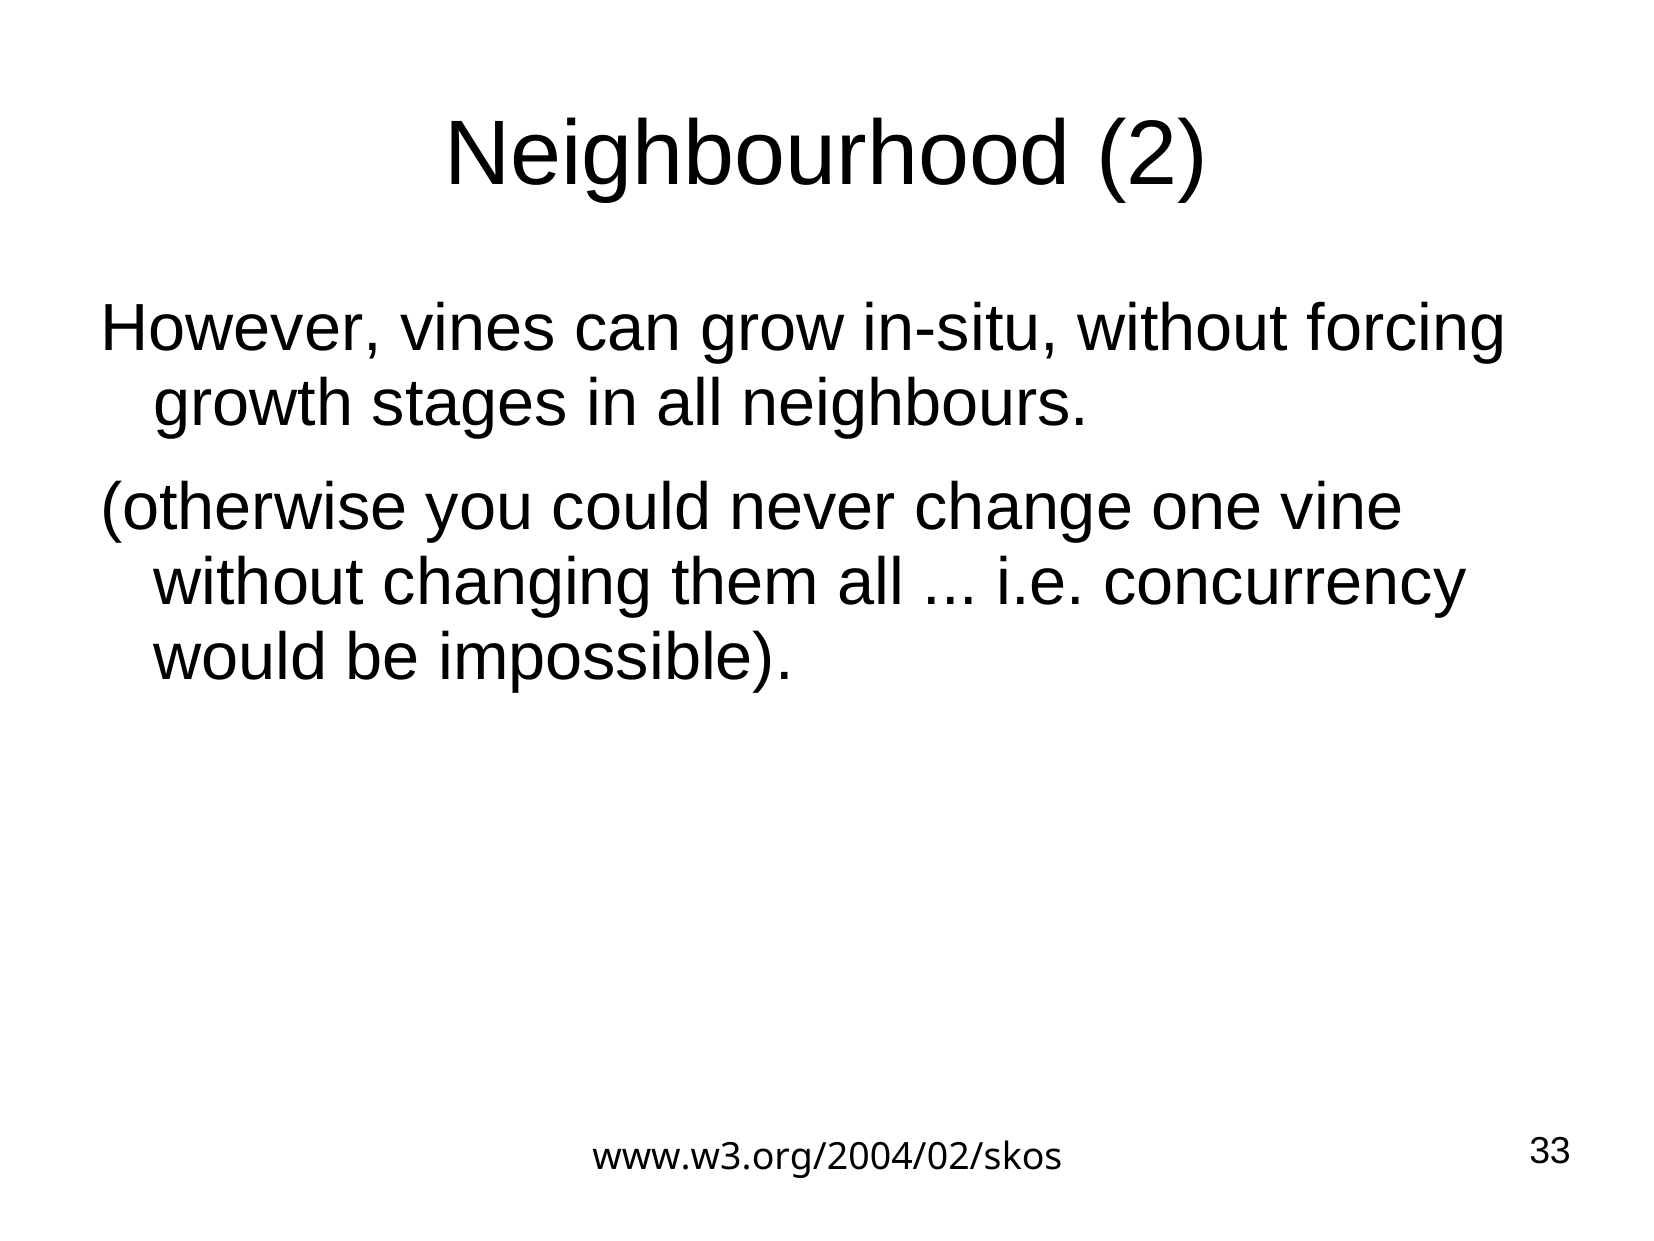

# Neighbourhood (2)
However, vines can grow in-situ, without forcing growth stages in all neighbours.
(otherwise you could never change one vine without changing them all ... i.e. concurrency would be impossible).
www.w3.org/2004/02/skos
33